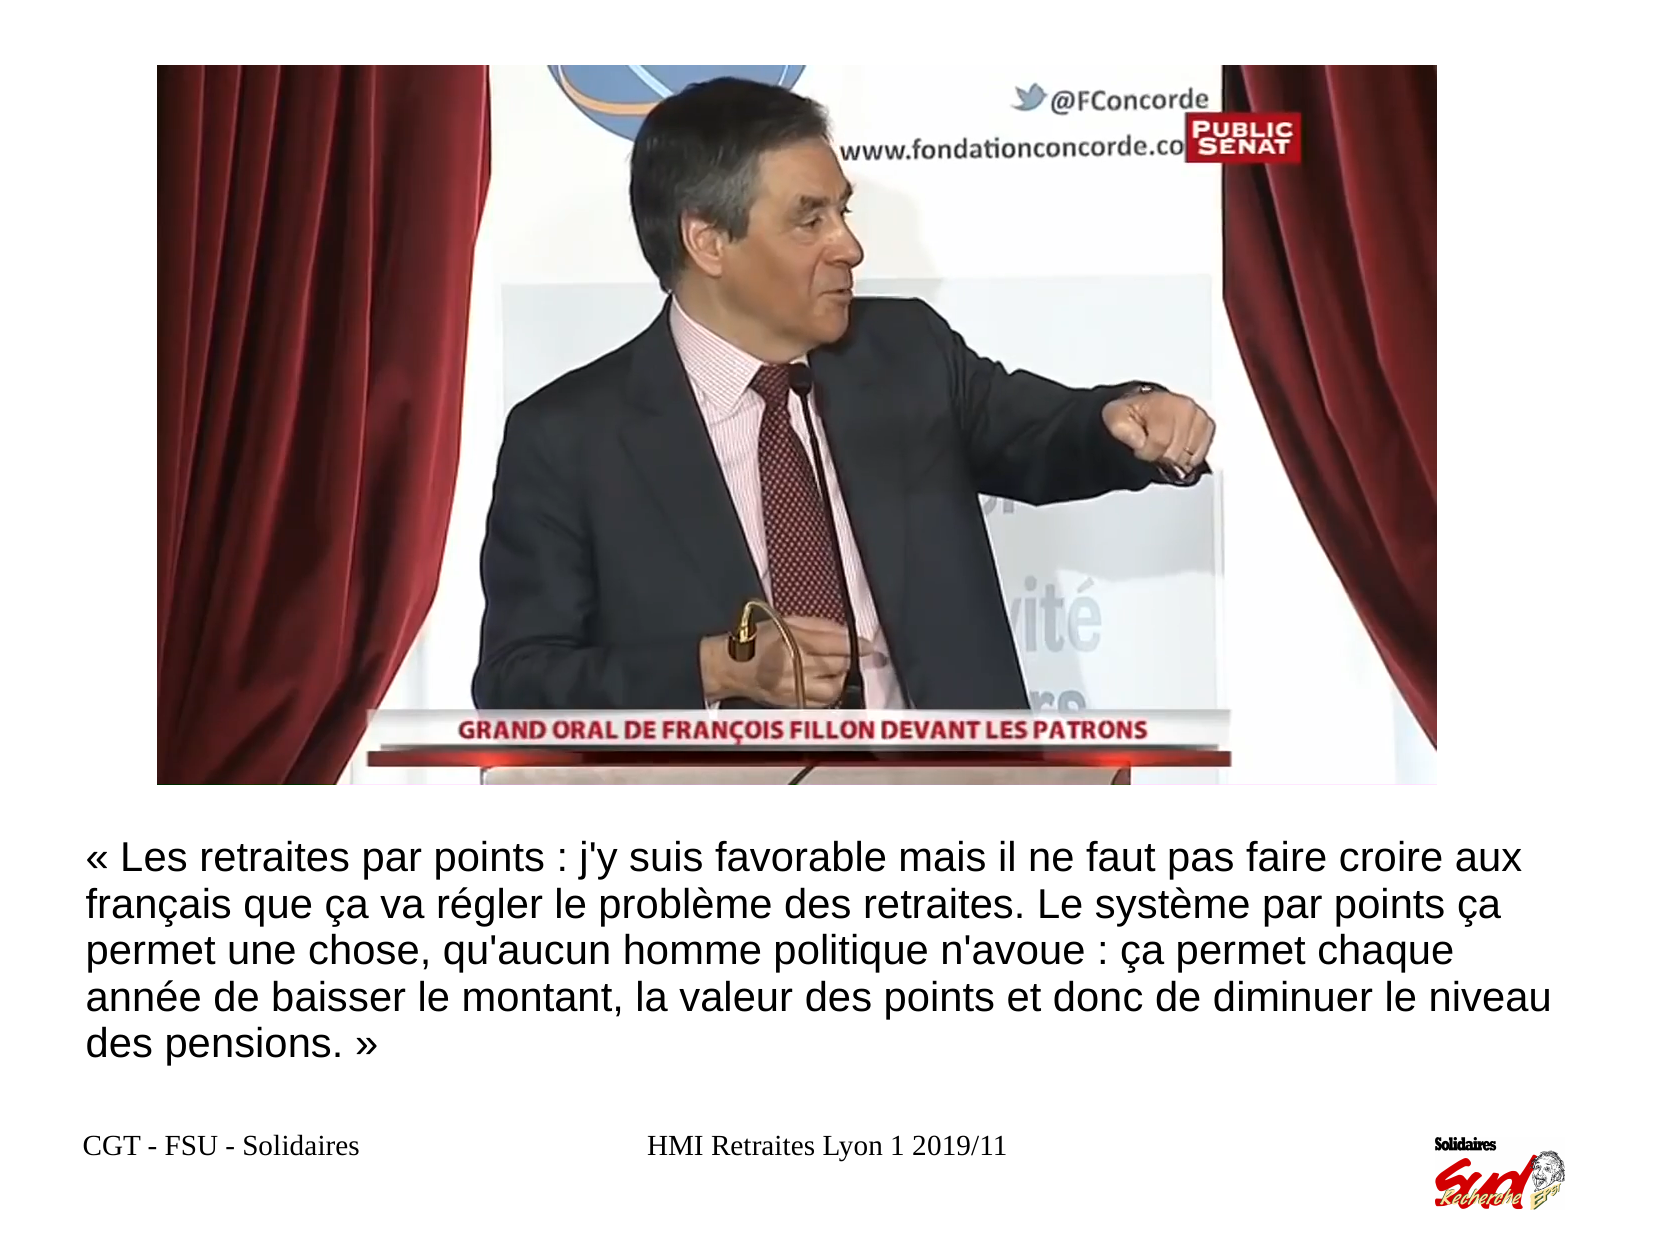

« Les retraites par points : j'y suis favorable mais il ne faut pas faire croire aux français que ça va régler le problème des retraites. Le système par points ça permet une chose, qu'aucun homme politique n'avoue : ça permet chaque année de baisser le montant, la valeur des points et donc de diminuer le niveau des pensions. »
CGT - FSU - Solidaires
HMI Retraites Lyon 1 2019/11